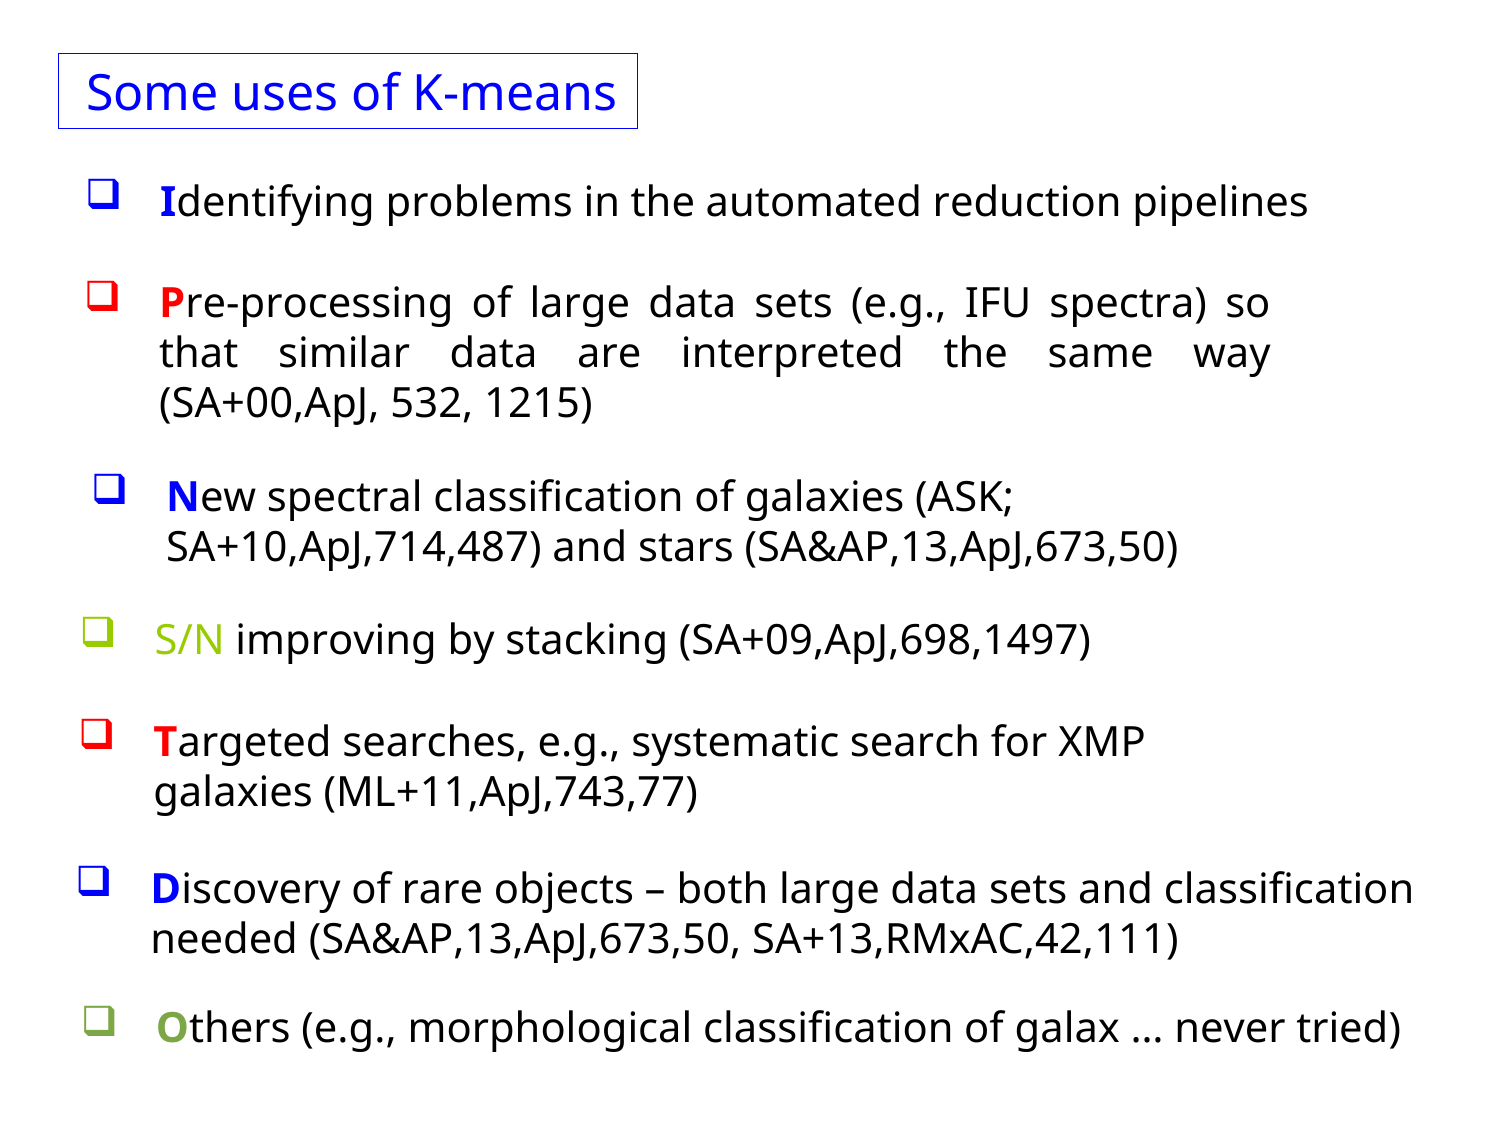

Some uses of K-means
Identifying problems in the automated reduction pipelines
Pre-processing of large data sets (e.g., IFU spectra) so that similar data are interpreted the same way (SA+00,ApJ, 532, 1215)
New spectral classification of galaxies (ASK; SA+10,ApJ,714,487) and stars (SA&AP,13,ApJ,673,50)
S/N improving by stacking (SA+09,ApJ,698,1497)
Targeted searches, e.g., systematic search for XMP galaxies (ML+11,ApJ,743,77)
Discovery of rare objects – both large data sets and classification needed (SA&AP,13,ApJ,673,50, SA+13,RMxAC,42,111)
Others (e.g., morphological classification of galax … never tried)